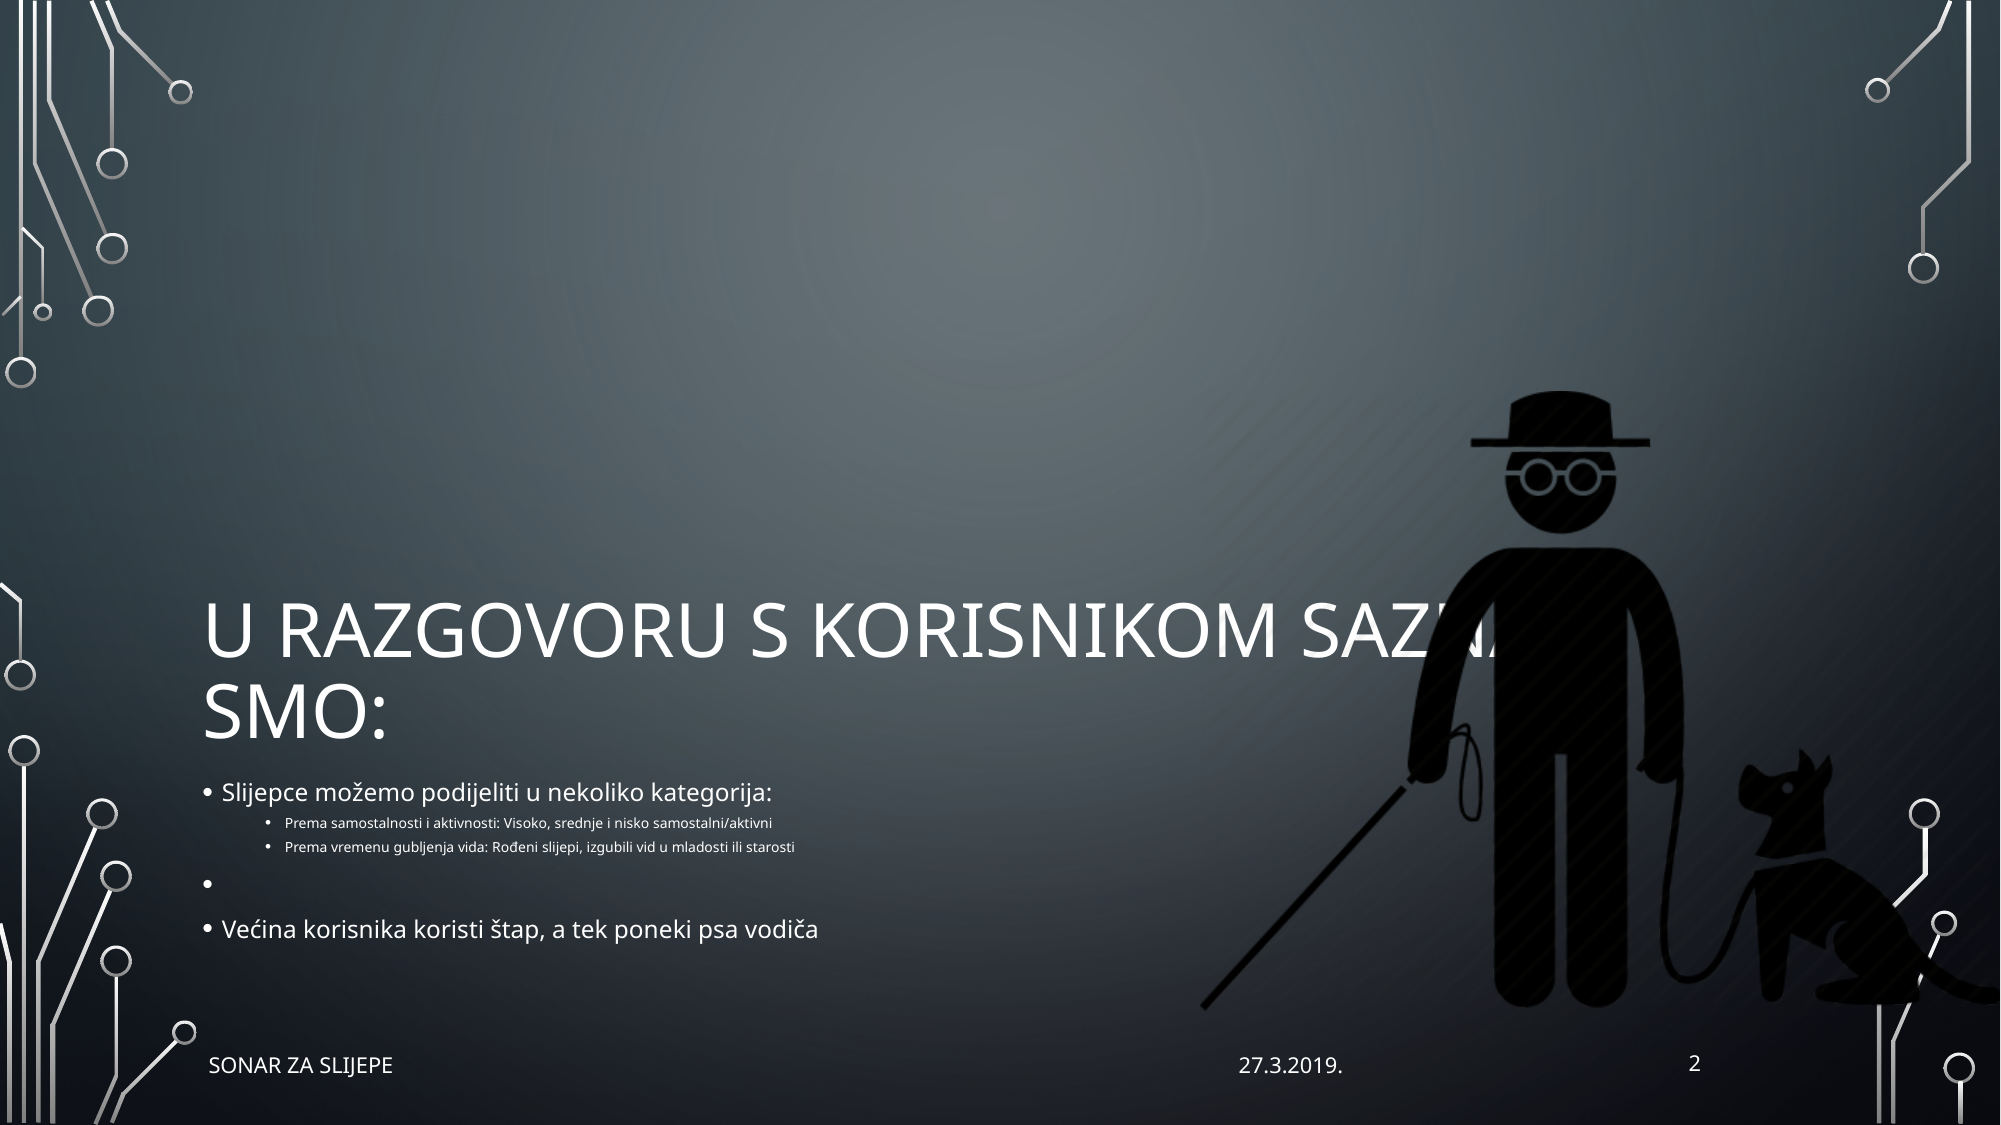

# U razgovoru s korisnikom saznali smo:
Slijepce možemo podijeliti u nekoliko kategorija:
Prema samostalnosti i aktivnosti: Visoko, srednje i nisko samostalni/aktivni
Prema vremenu gubljenja vida: Rođeni slijepi, izgubili vid u mladosti ili starosti
Većina korisnika koristi štap, a tek poneki psa vodiča
Sonar za slijepe
27.3.2019.